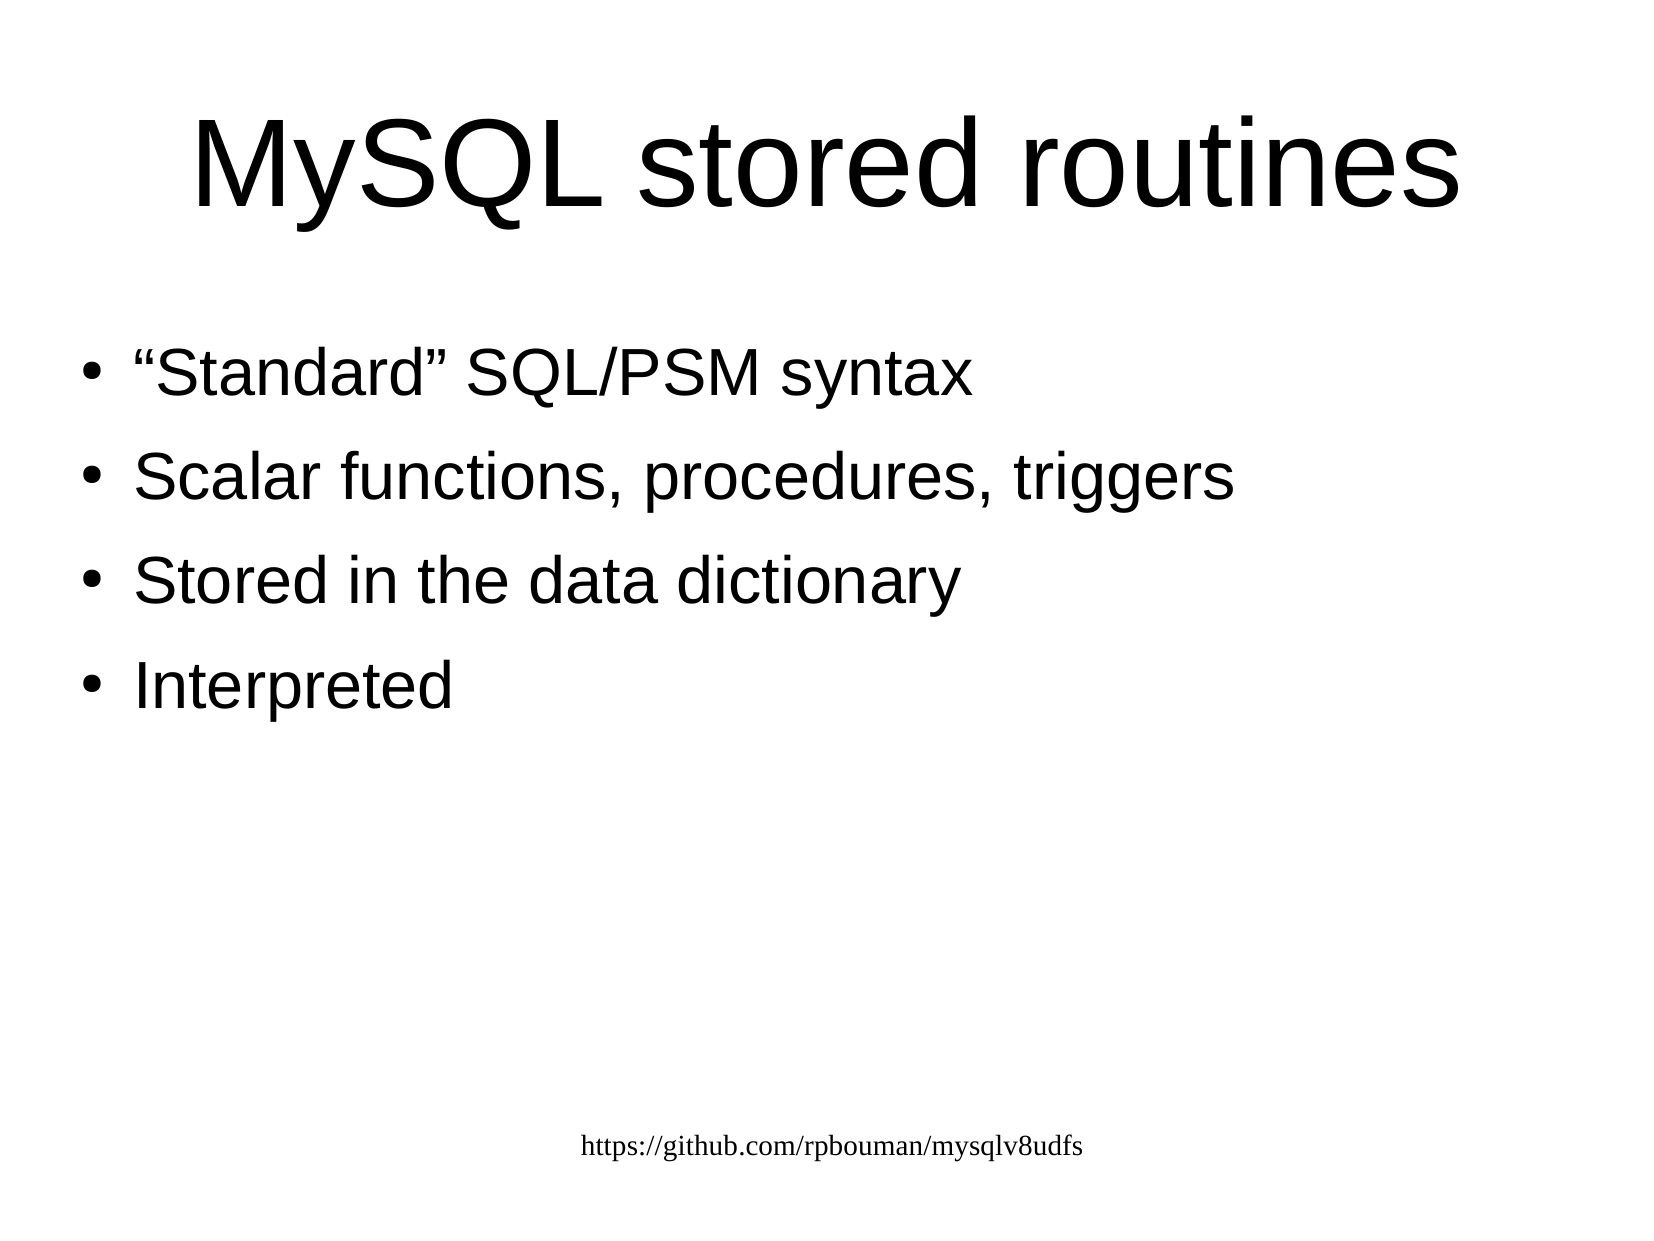

# MySQL stored routines
“Standard” SQL/PSM syntax
Scalar functions, procedures, triggers
Stored in the data dictionary
Interpreted